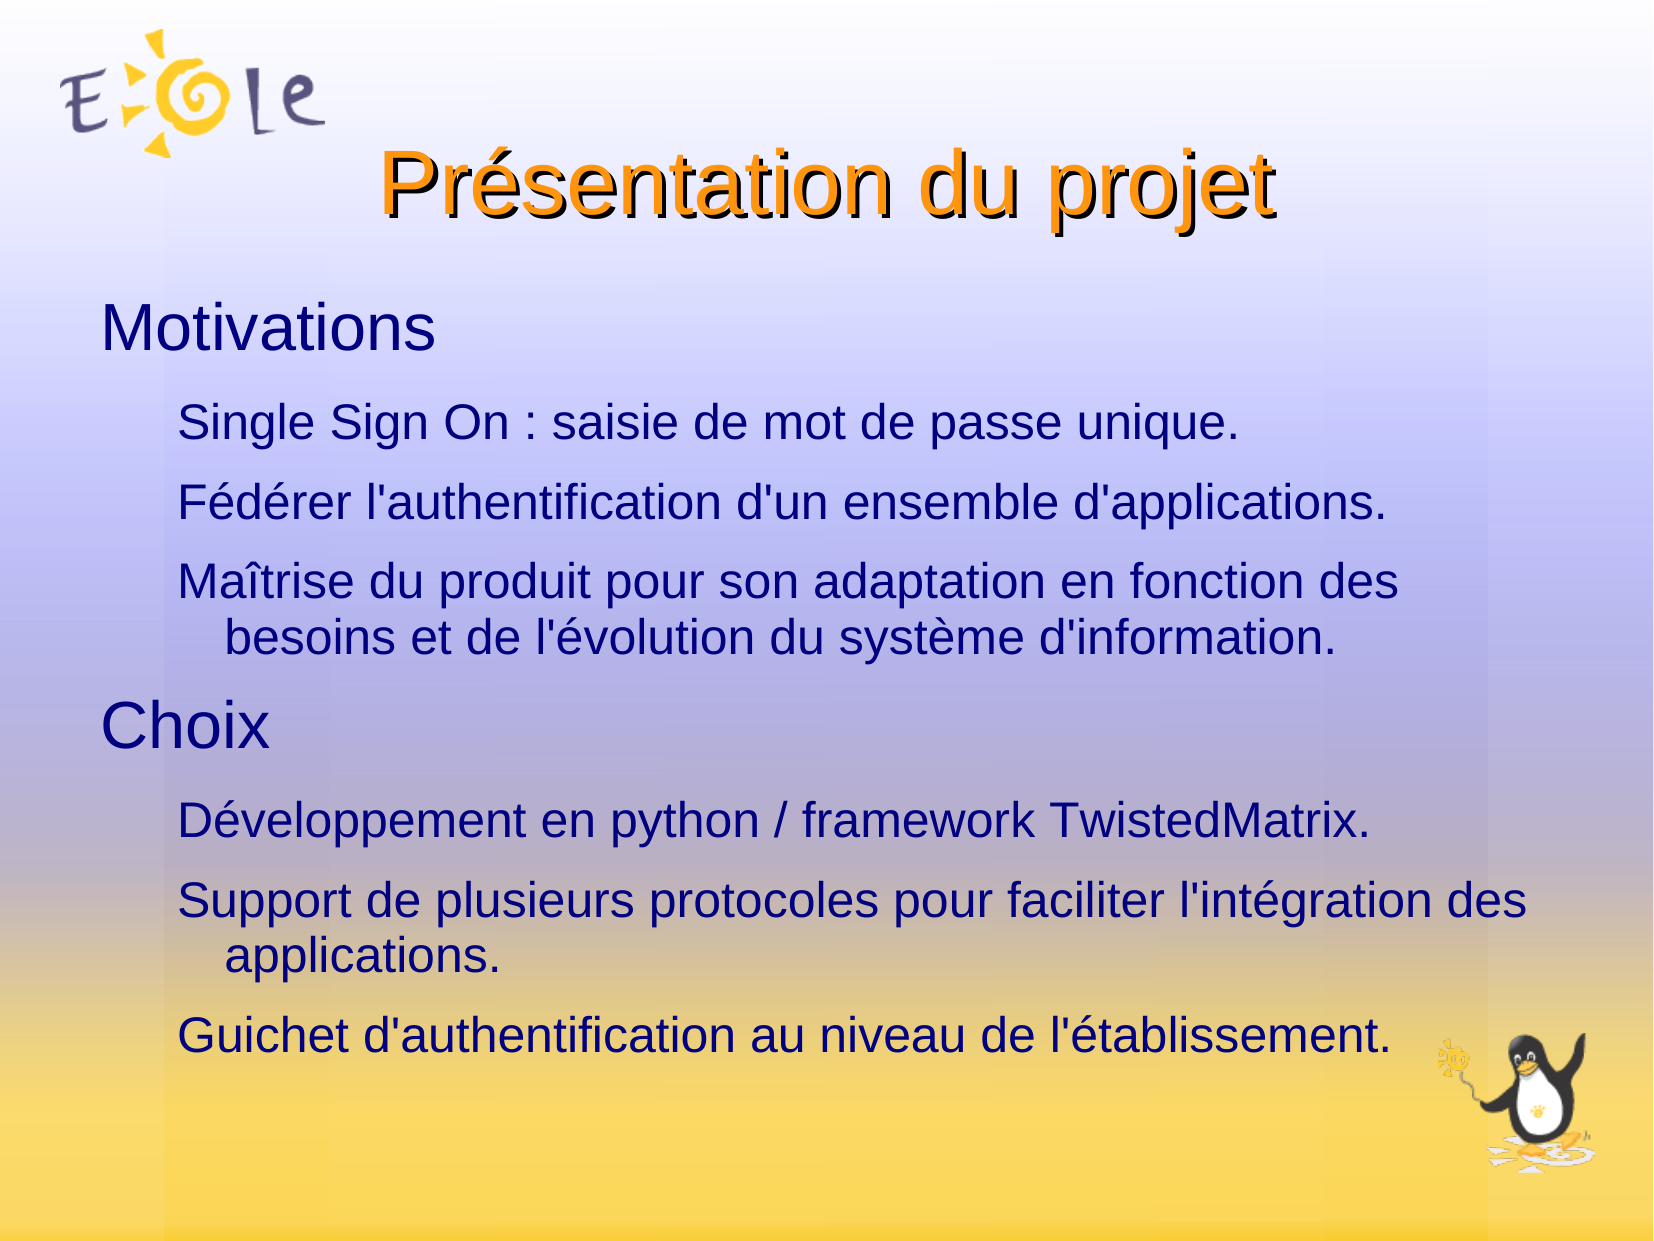

# Présentation du projet
Motivations
Single Sign On : saisie de mot de passe unique.
Fédérer l'authentification d'un ensemble d'applications.
Maîtrise du produit pour son adaptation en fonction des besoins et de l'évolution du système d'information.
Choix
Développement en python / framework TwistedMatrix.
Support de plusieurs protocoles pour faciliter l'intégration des applications.
Guichet d'authentification au niveau de l'établissement.